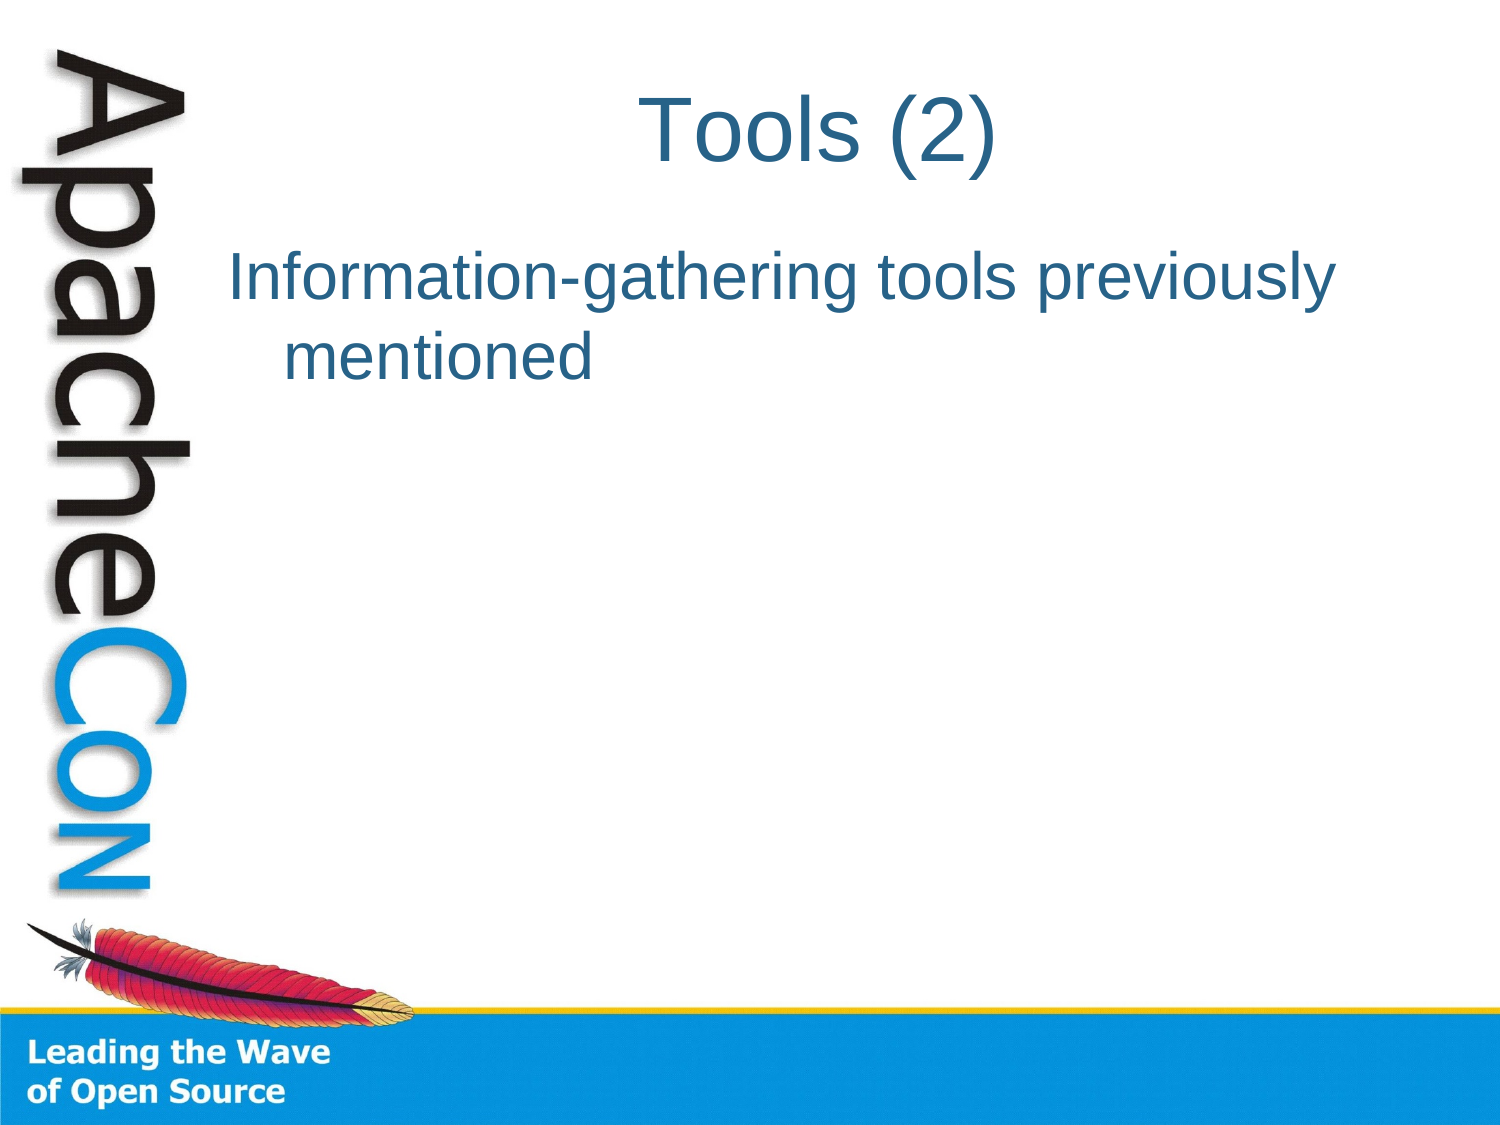

# Tools (2)
Information-gathering tools previously mentioned